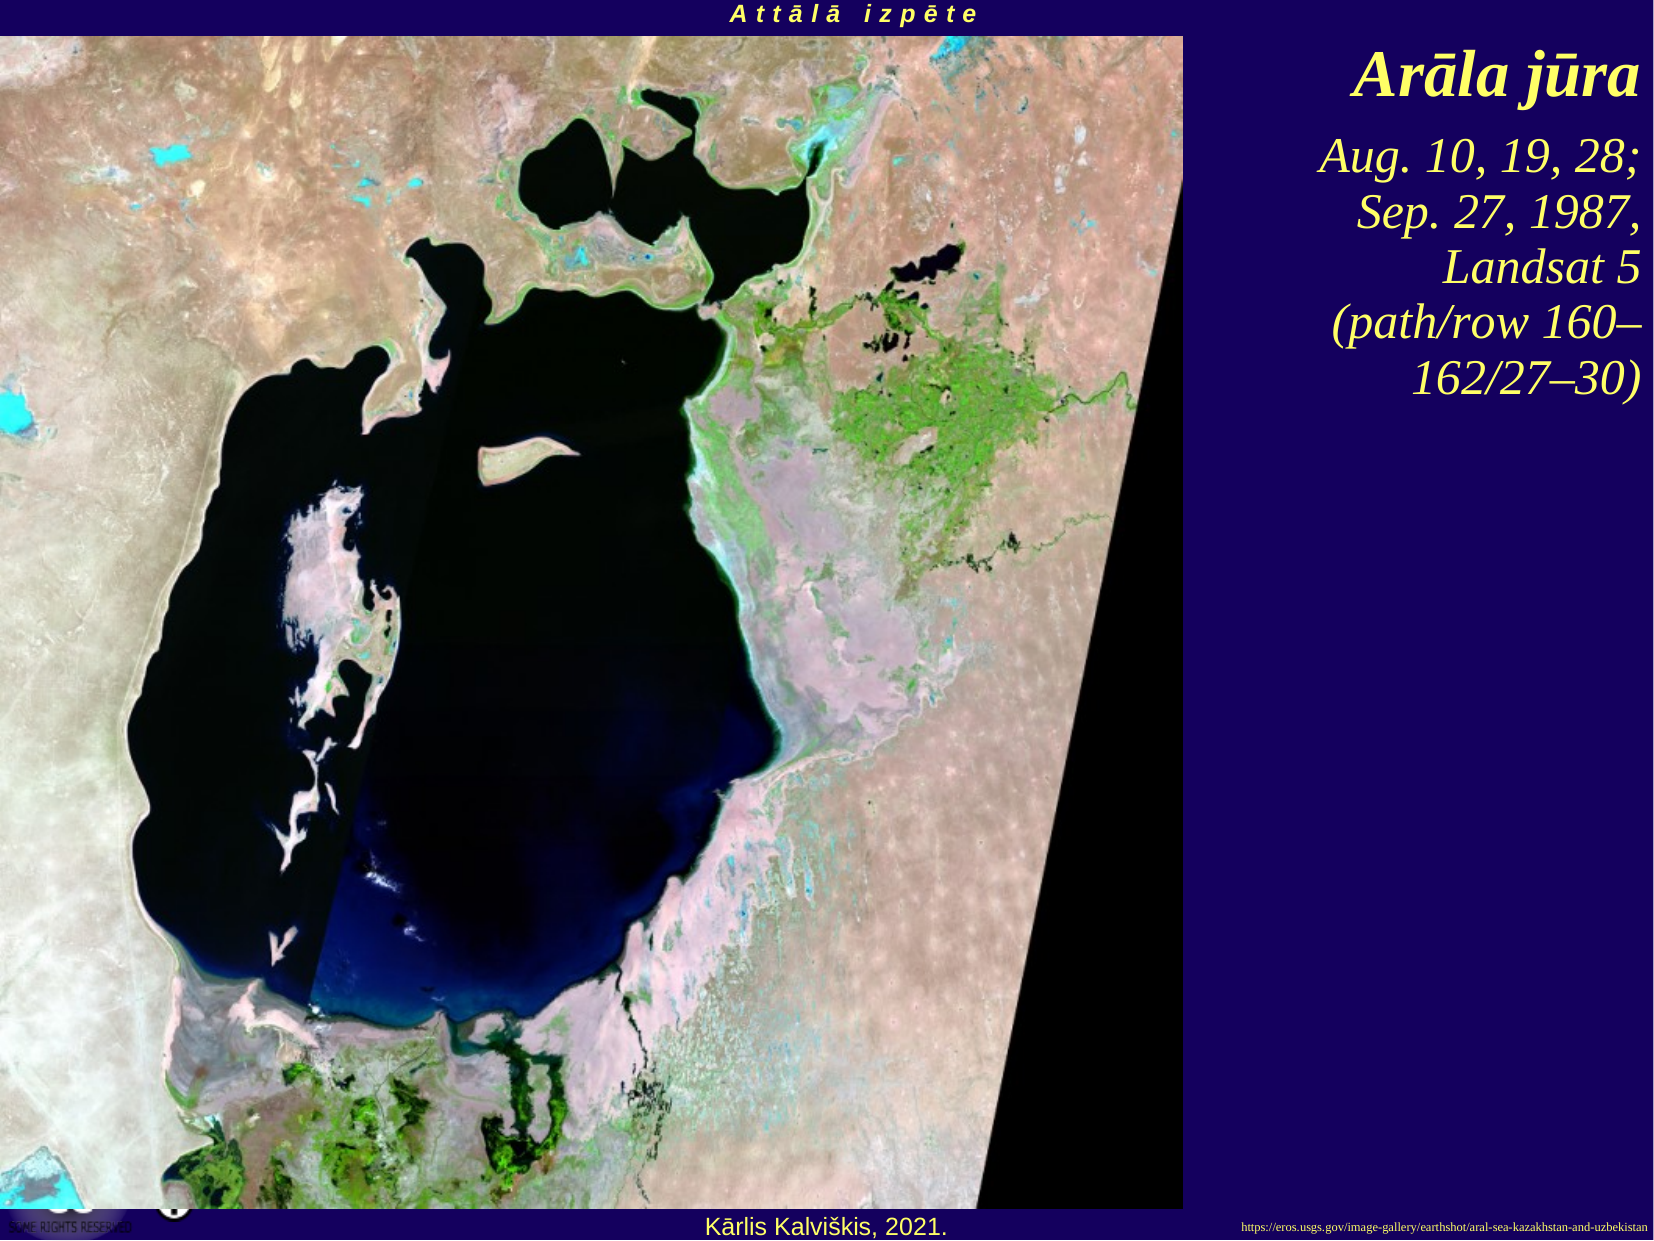

Arāla jūra
Aug. 10, 19, 28; Sep. 27, 1987, Landsat 5 (path/row 160–162/27–30)
https://eros.usgs.gov/image-gallery/earthshot/aral-sea-kazakhstan-and-uzbekistan